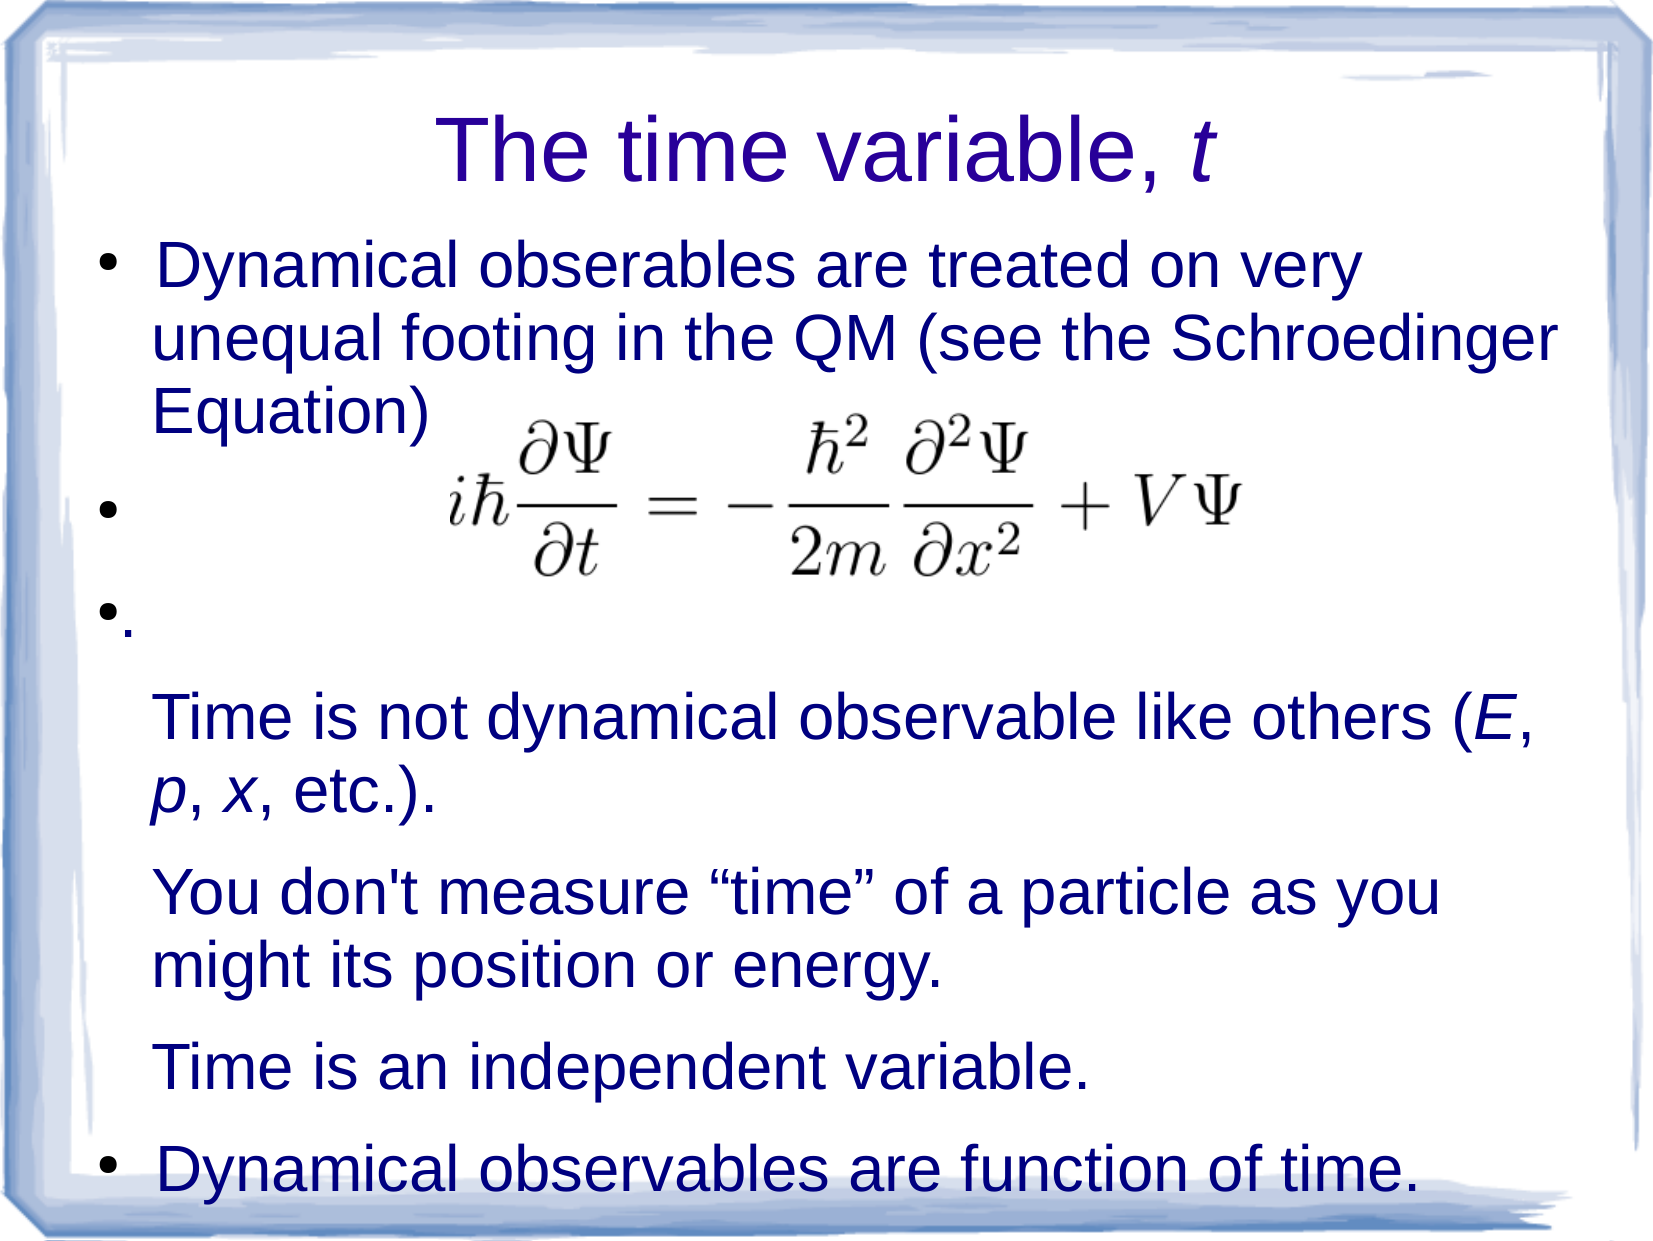

# The time variable, t
 Dynamical obserables are treated on very unequal footing in the QM (see the Schroedinger Equation)
.
 Time is not dynamical observable like others (E, p, x, etc.).
 You don't measure “time” of a particle as you might its position or energy.
 Time is an independent variable.
 Dynamical observables are function of time.